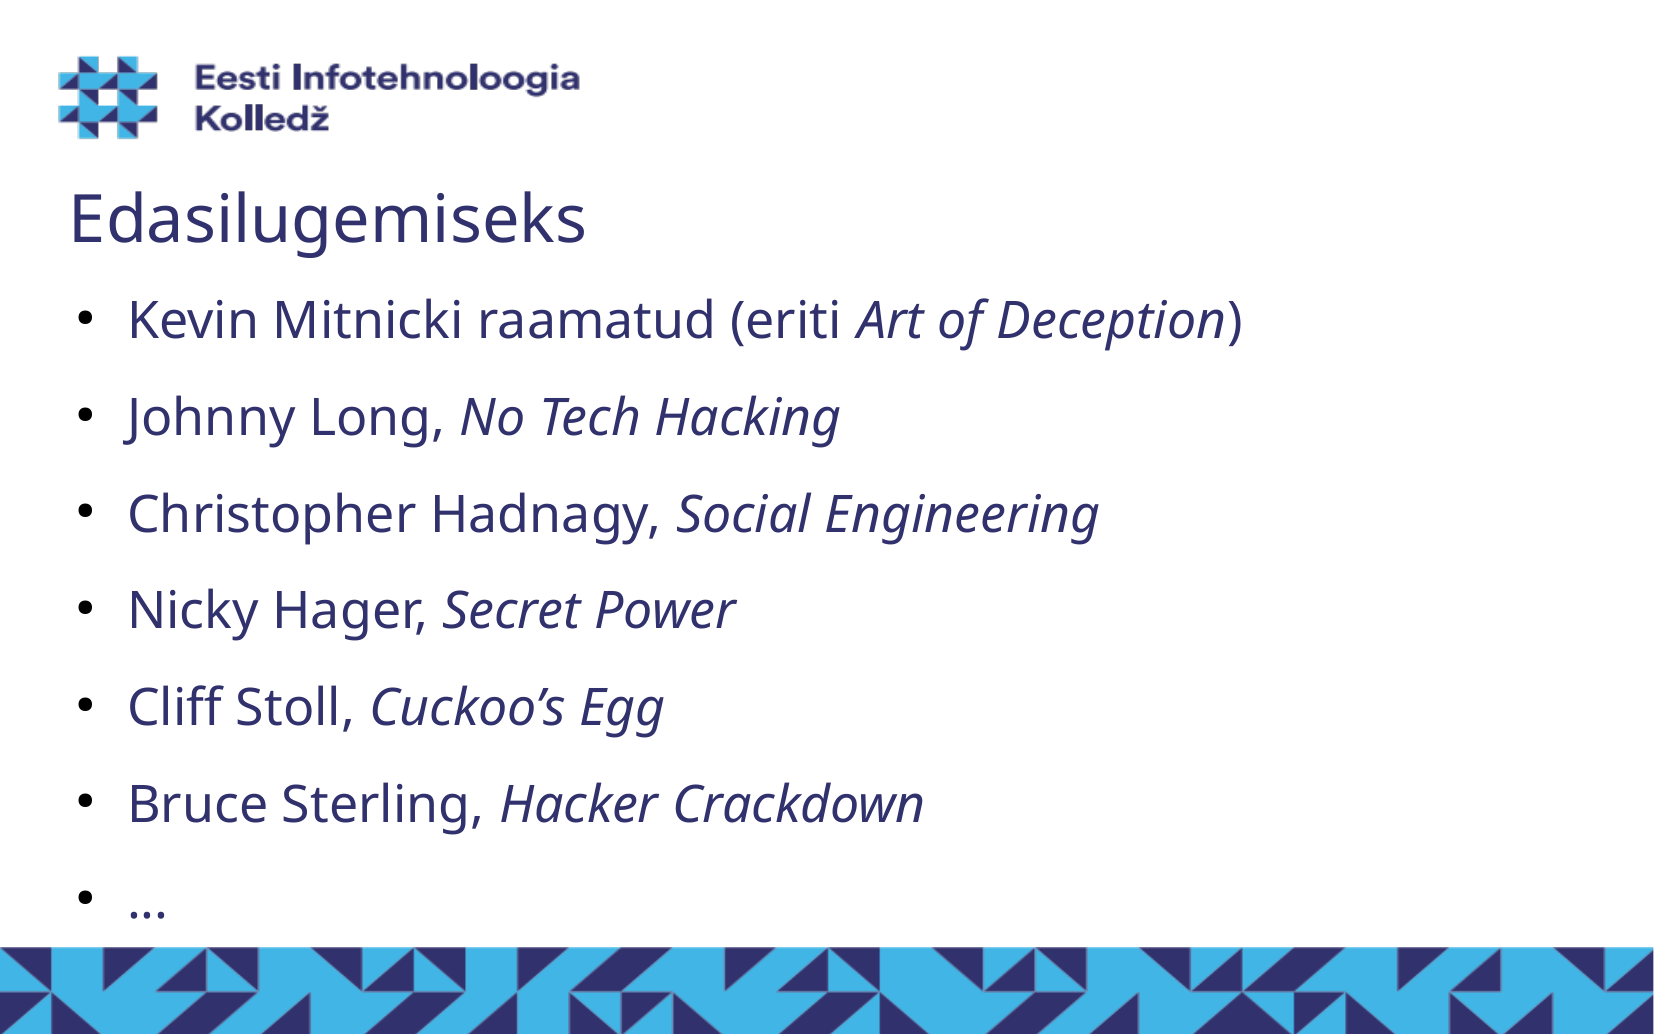

# Edasilugemiseks
Kevin Mitnicki raamatud (eriti Art of Deception)
Johnny Long, No Tech Hacking
Christopher Hadnagy, Social Engineering
Nicky Hager, Secret Power
Cliff Stoll, Cuckoo’s Egg
Bruce Sterling, Hacker Crackdown
...